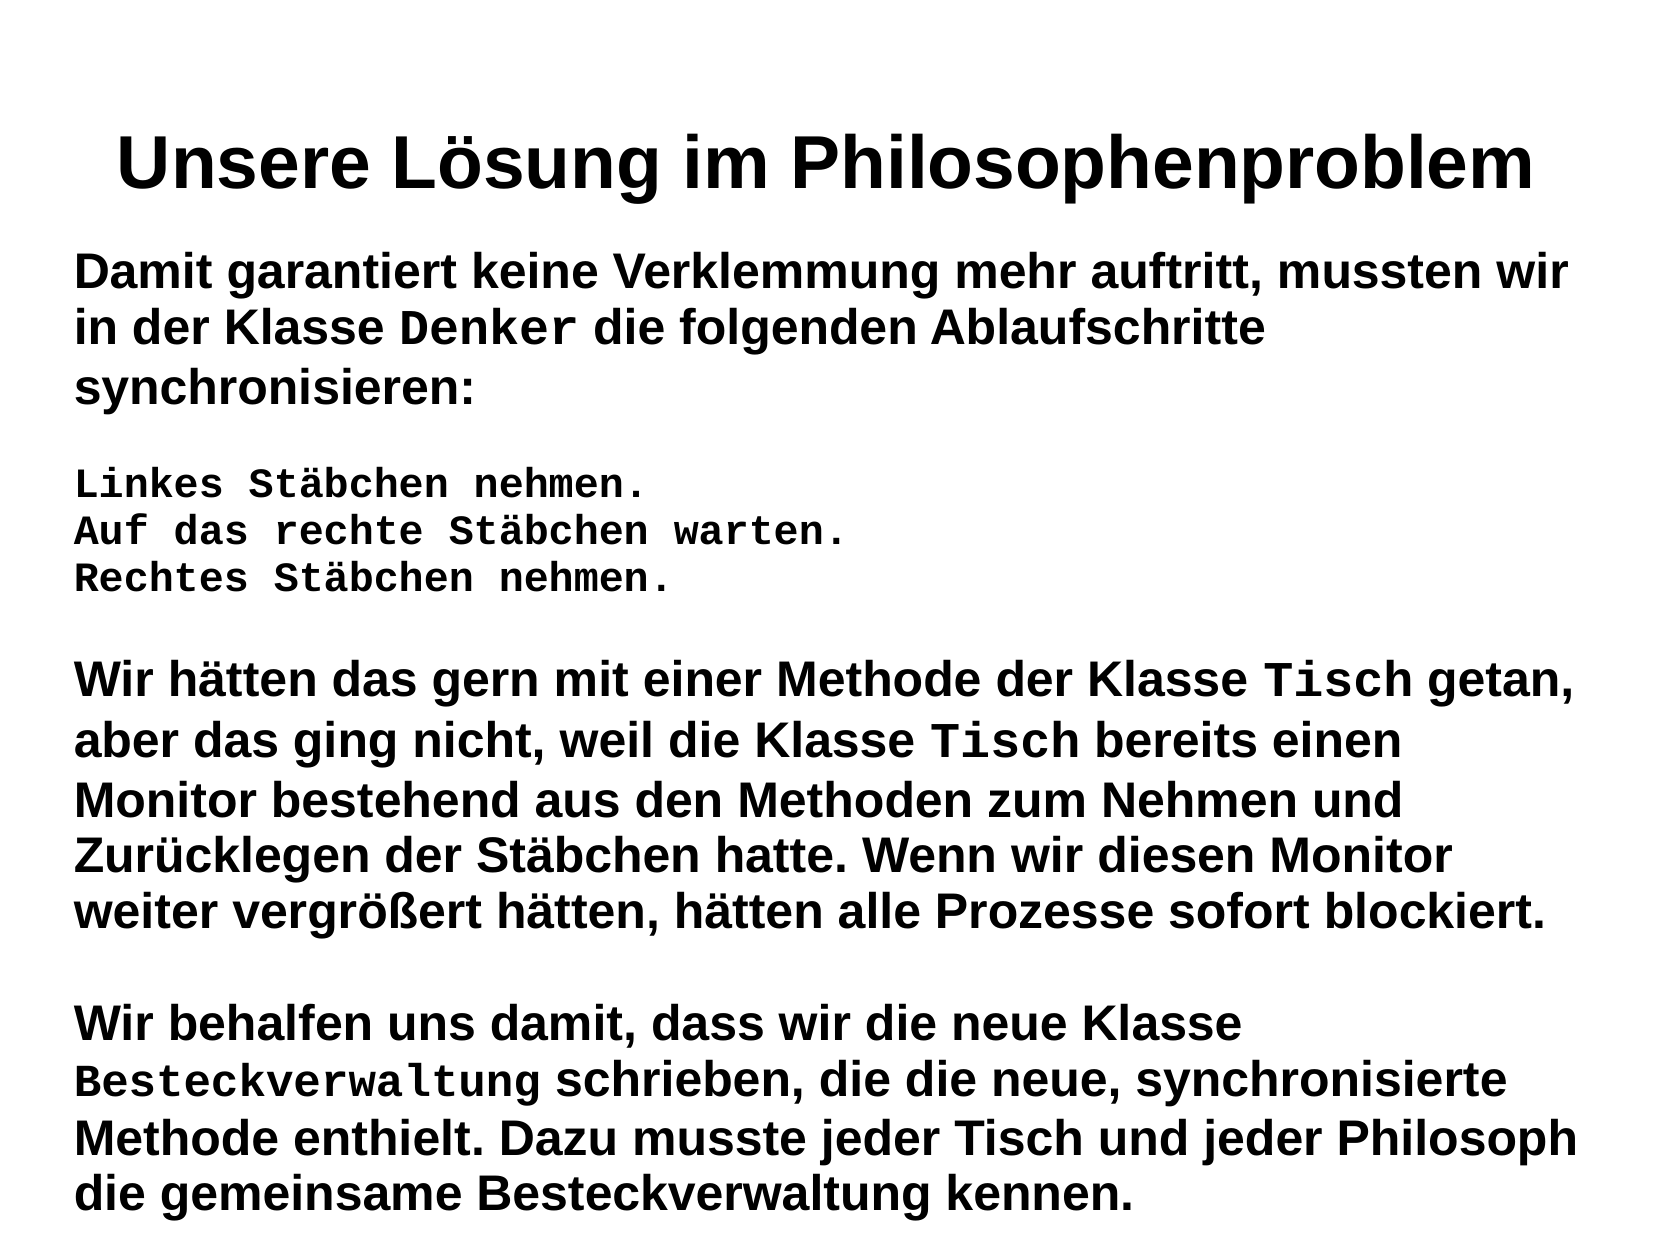

# Unsere Lösung im Philosophenproblem
Damit garantiert keine Verklemmung mehr auftritt, mussten wir in der Klasse Denker die folgenden Ablaufschritte synchronisieren:
Linkes Stäbchen nehmen.
Auf das rechte Stäbchen warten.
Rechtes Stäbchen nehmen.
Wir hätten das gern mit einer Methode der Klasse Tisch getan, aber das ging nicht, weil die Klasse Tisch bereits einen Monitor bestehend aus den Methoden zum Nehmen und Zurücklegen der Stäbchen hatte. Wenn wir diesen Monitor weiter vergrößert hätten, hätten alle Prozesse sofort blockiert.
Wir behalfen uns damit, dass wir die neue Klasse Besteckverwaltung schrieben, die die neue, synchronisierte Methode enthielt. Dazu musste jeder Tisch und jeder Philosoph die gemeinsame Besteckverwaltung kennen.